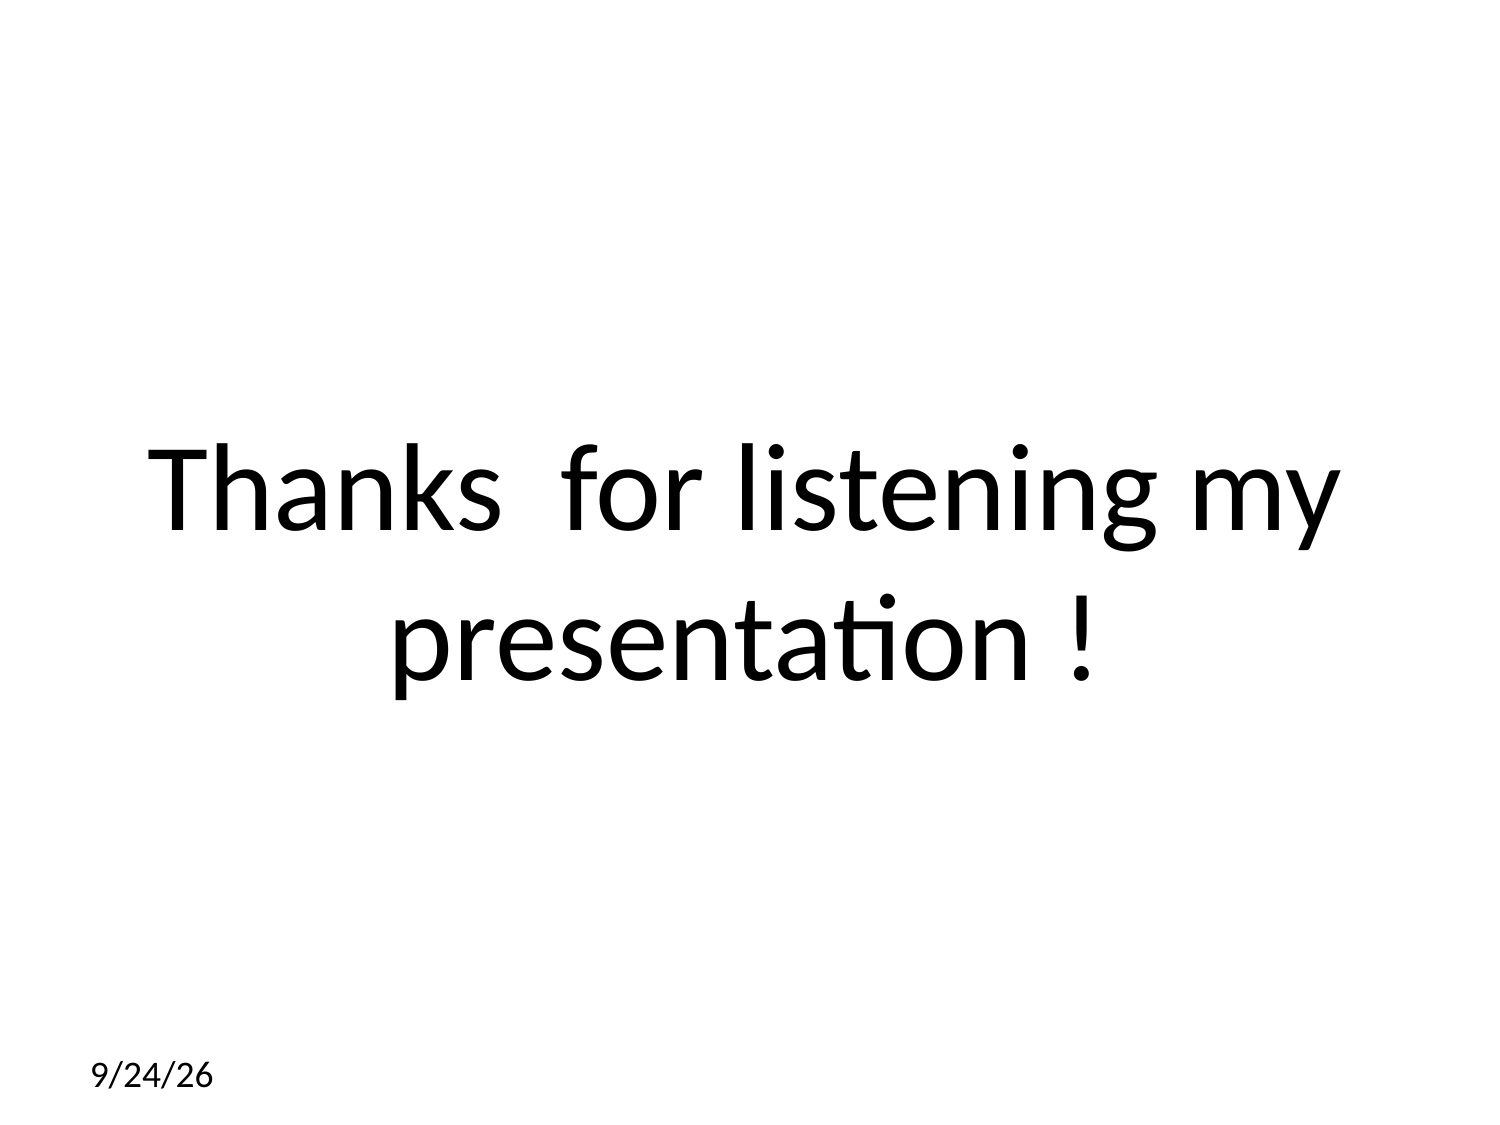

# Thanks for listening my presentation !